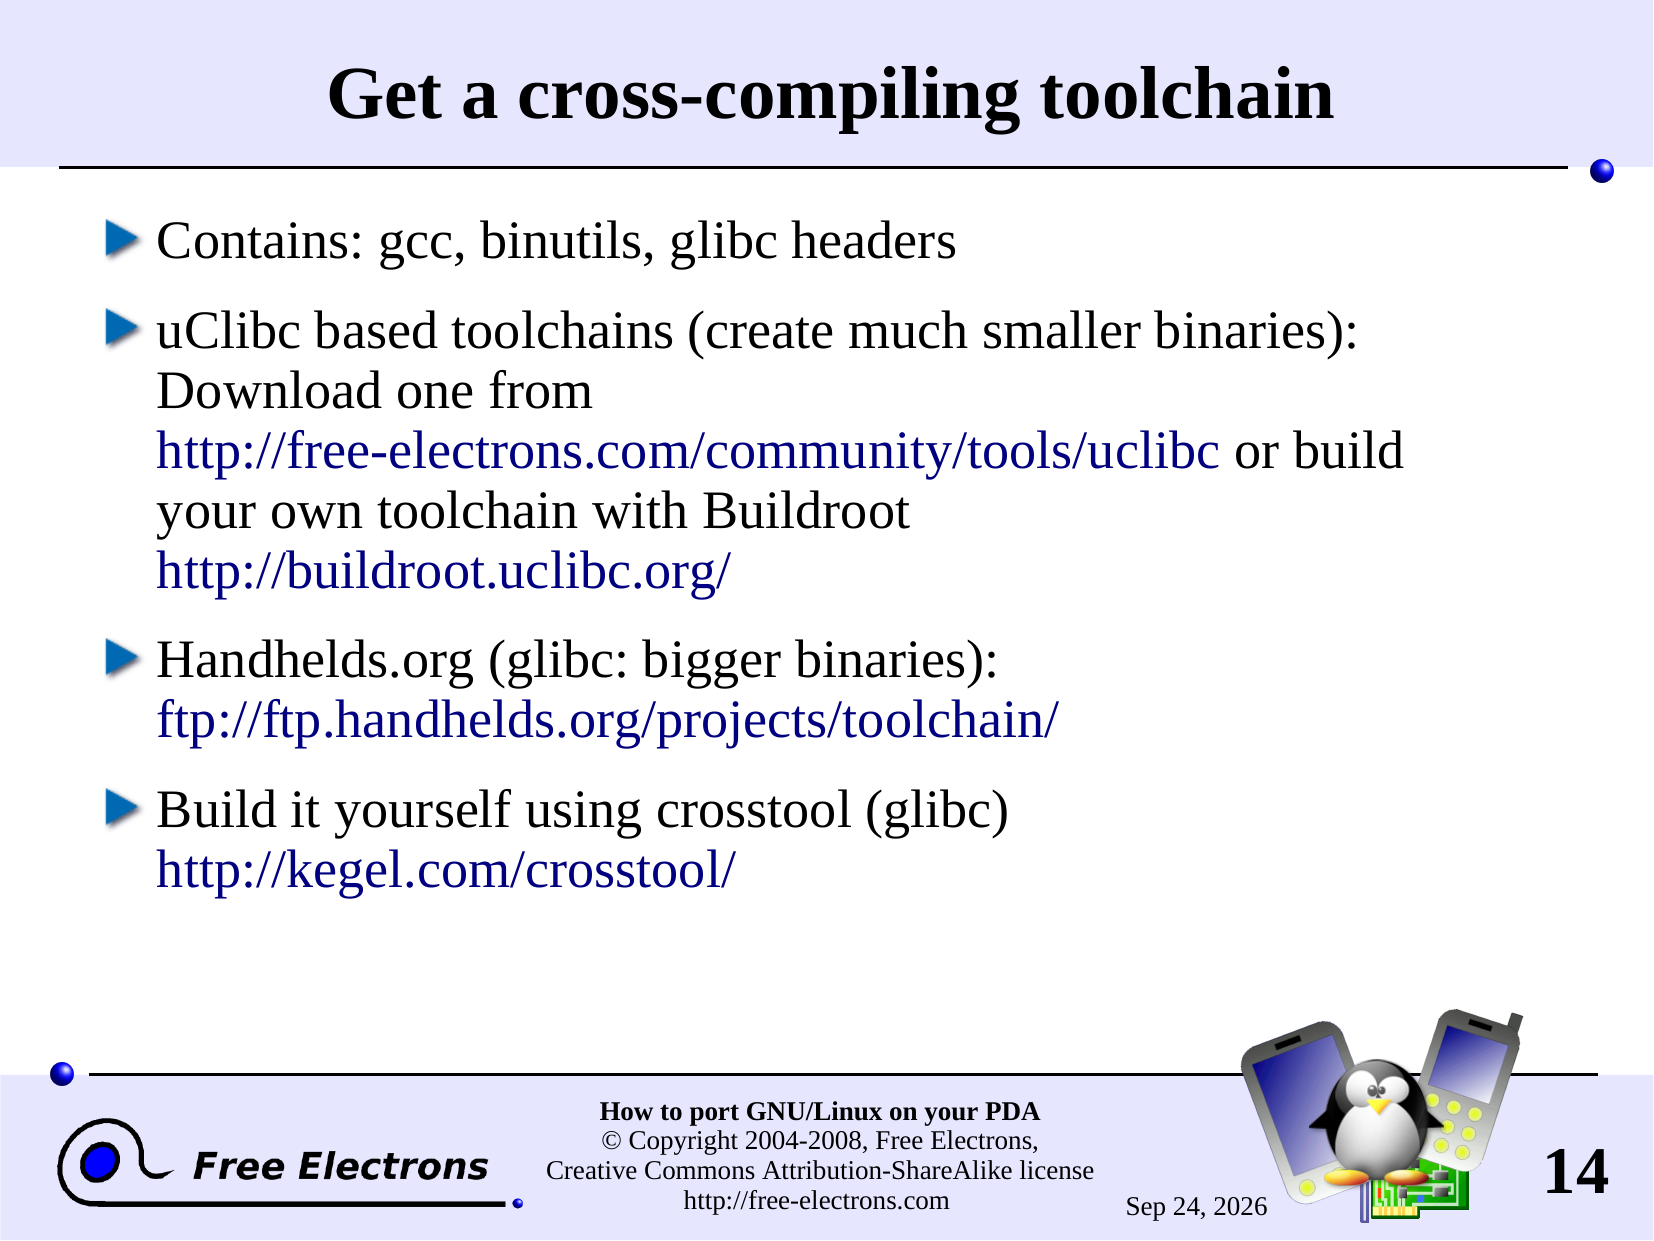

# Get a cross-compiling toolchain
Contains: gcc, binutils, glibc headers
uClibc based toolchains (create much smaller binaries):
Download one from http://free-electrons.com/community/tools/uclibc or build your own toolchain with Buildroot http://buildroot.uclibc.org/
Handhelds.org (glibc: bigger binaries):
ftp://ftp.handhelds.org/projects/toolchain/
Build it yourself using crosstool (glibc)
http://kegel.com/crosstool/